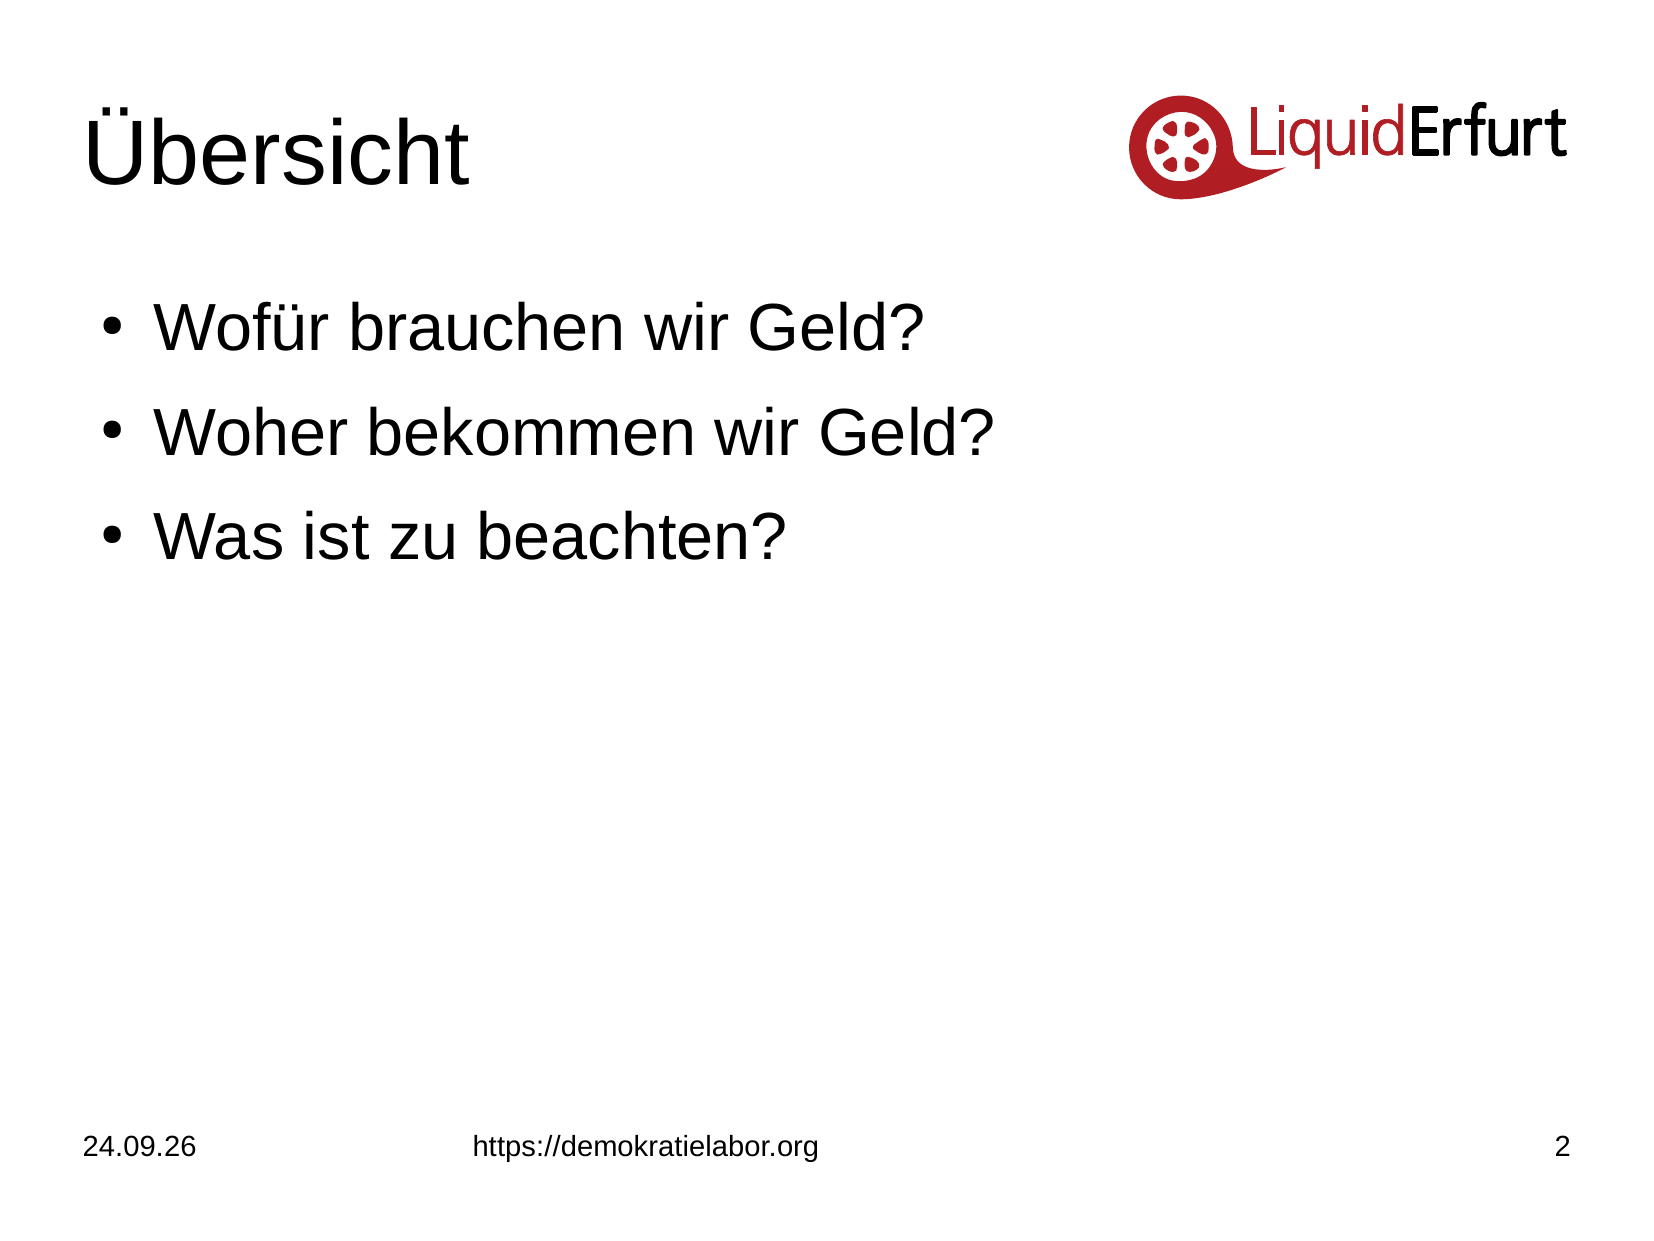

# Übersicht
Wofür brauchen wir Geld?
Woher bekommen wir Geld?
Was ist zu beachten?
https://demokratielabor.org
2